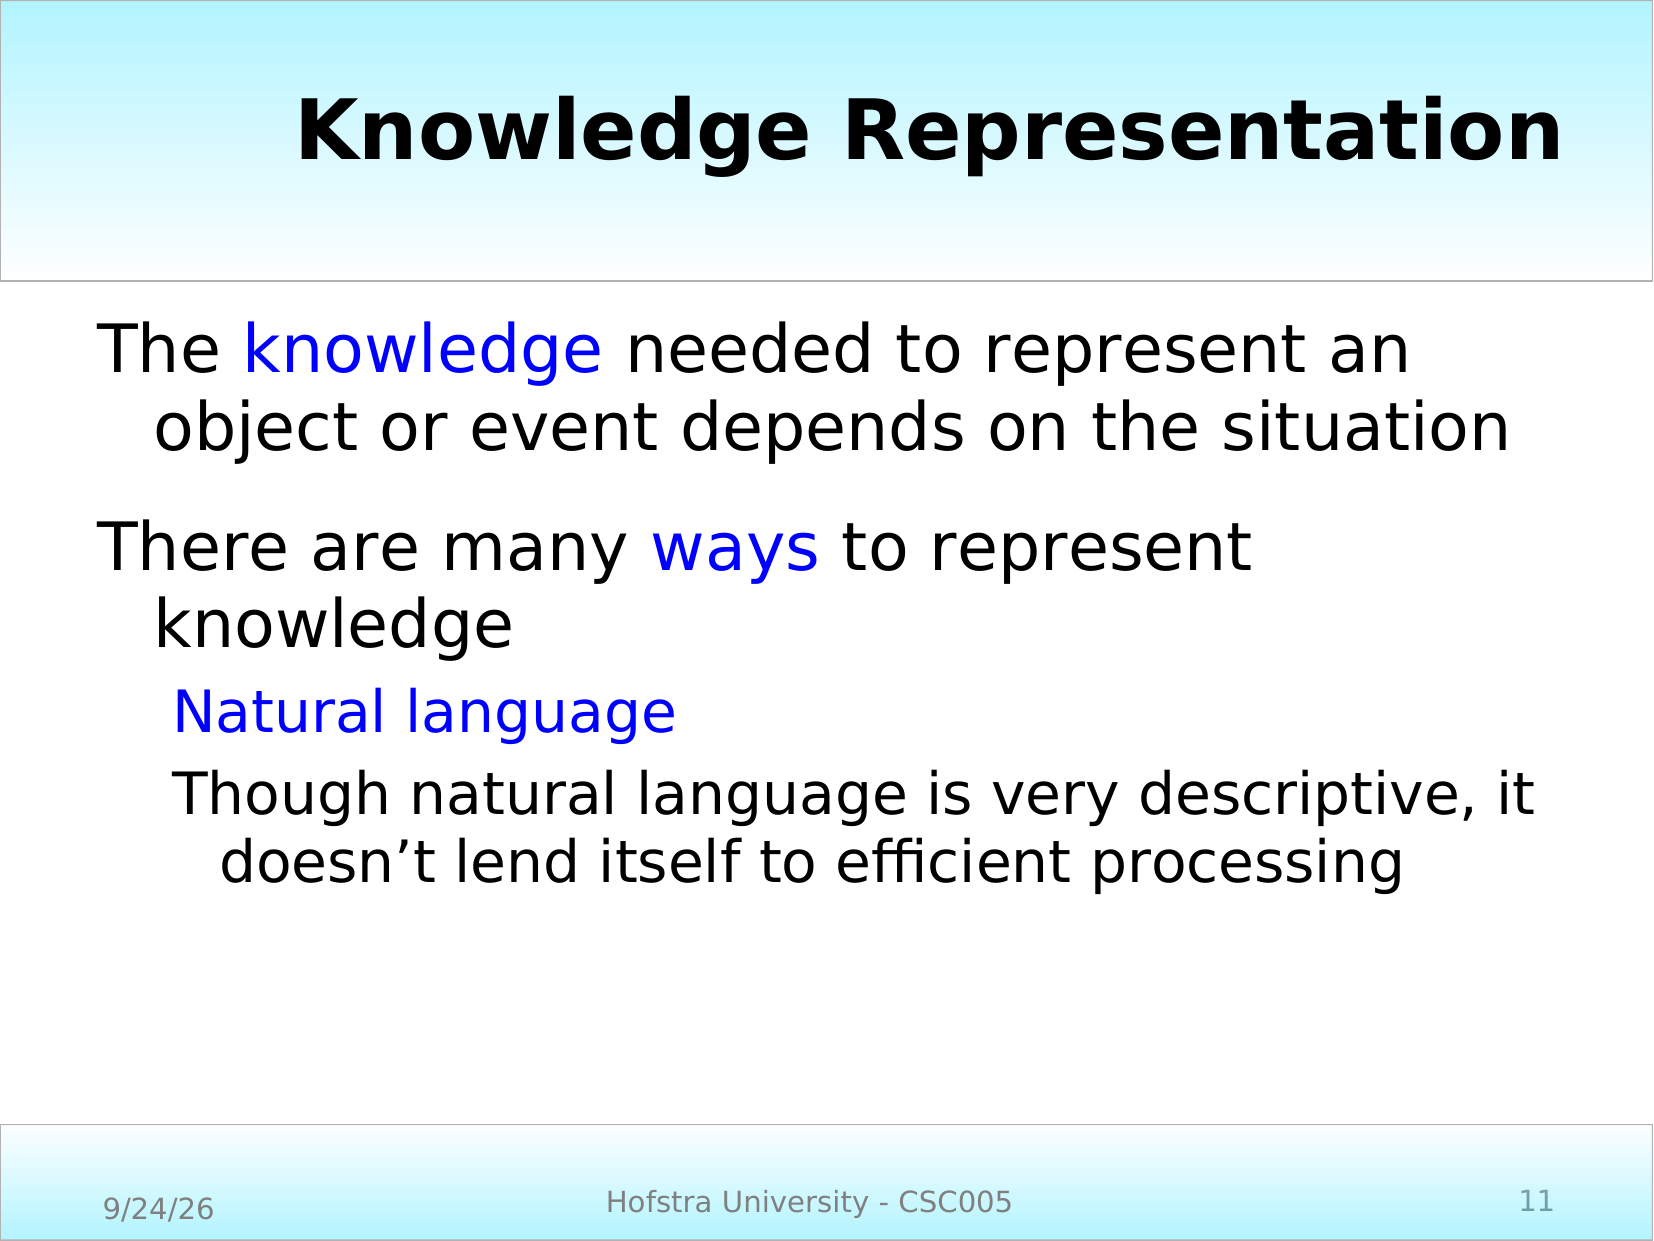

# Knowledge Representation
The knowledge needed to represent an object or event depends on the situation
There are many ways to represent knowledge
Natural language
Though natural language is very descriptive, it doesn’t lend itself to efficient processing
11
Hofstra University - CSC005